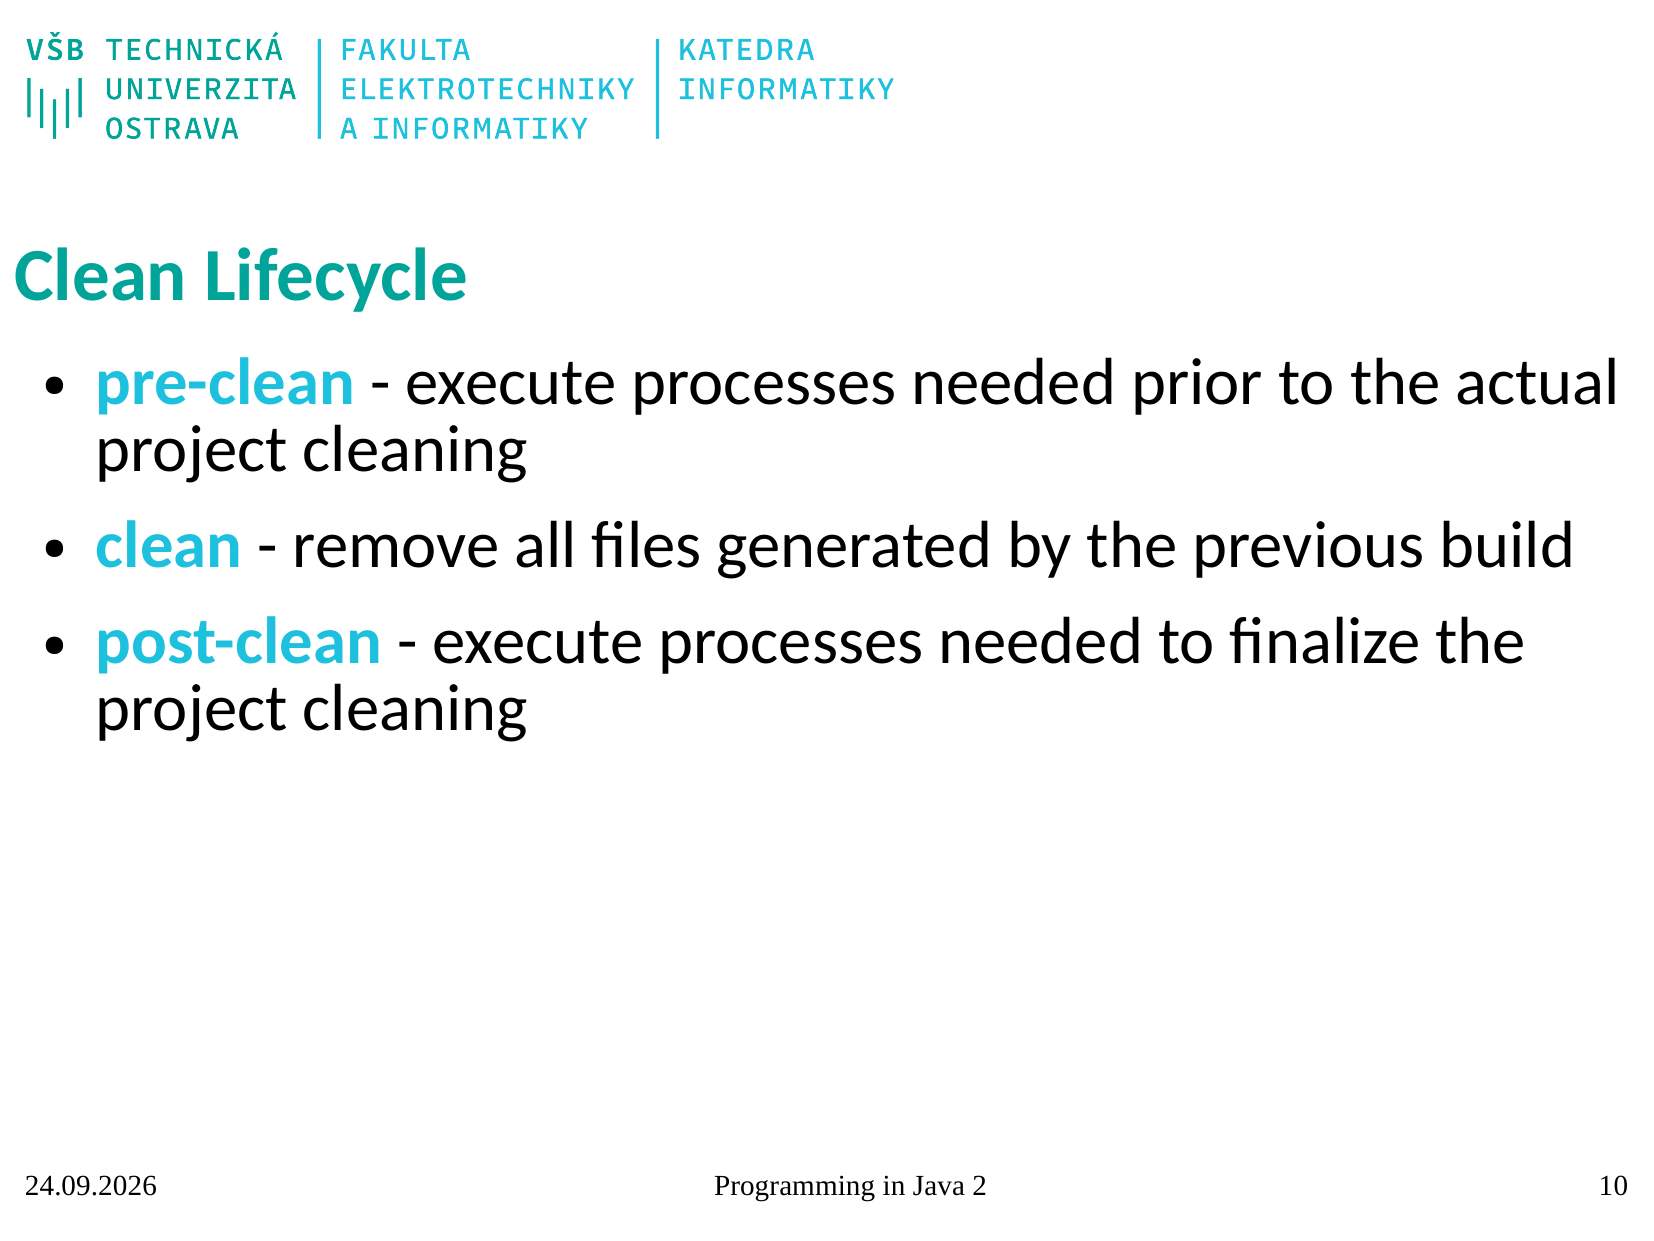

# Clean Lifecycle
pre-clean - execute processes needed prior to the actual project cleaning
clean - remove all files generated by the previous build
post-clean - execute processes needed to finalize the project cleaning
Programming in Java 2
10